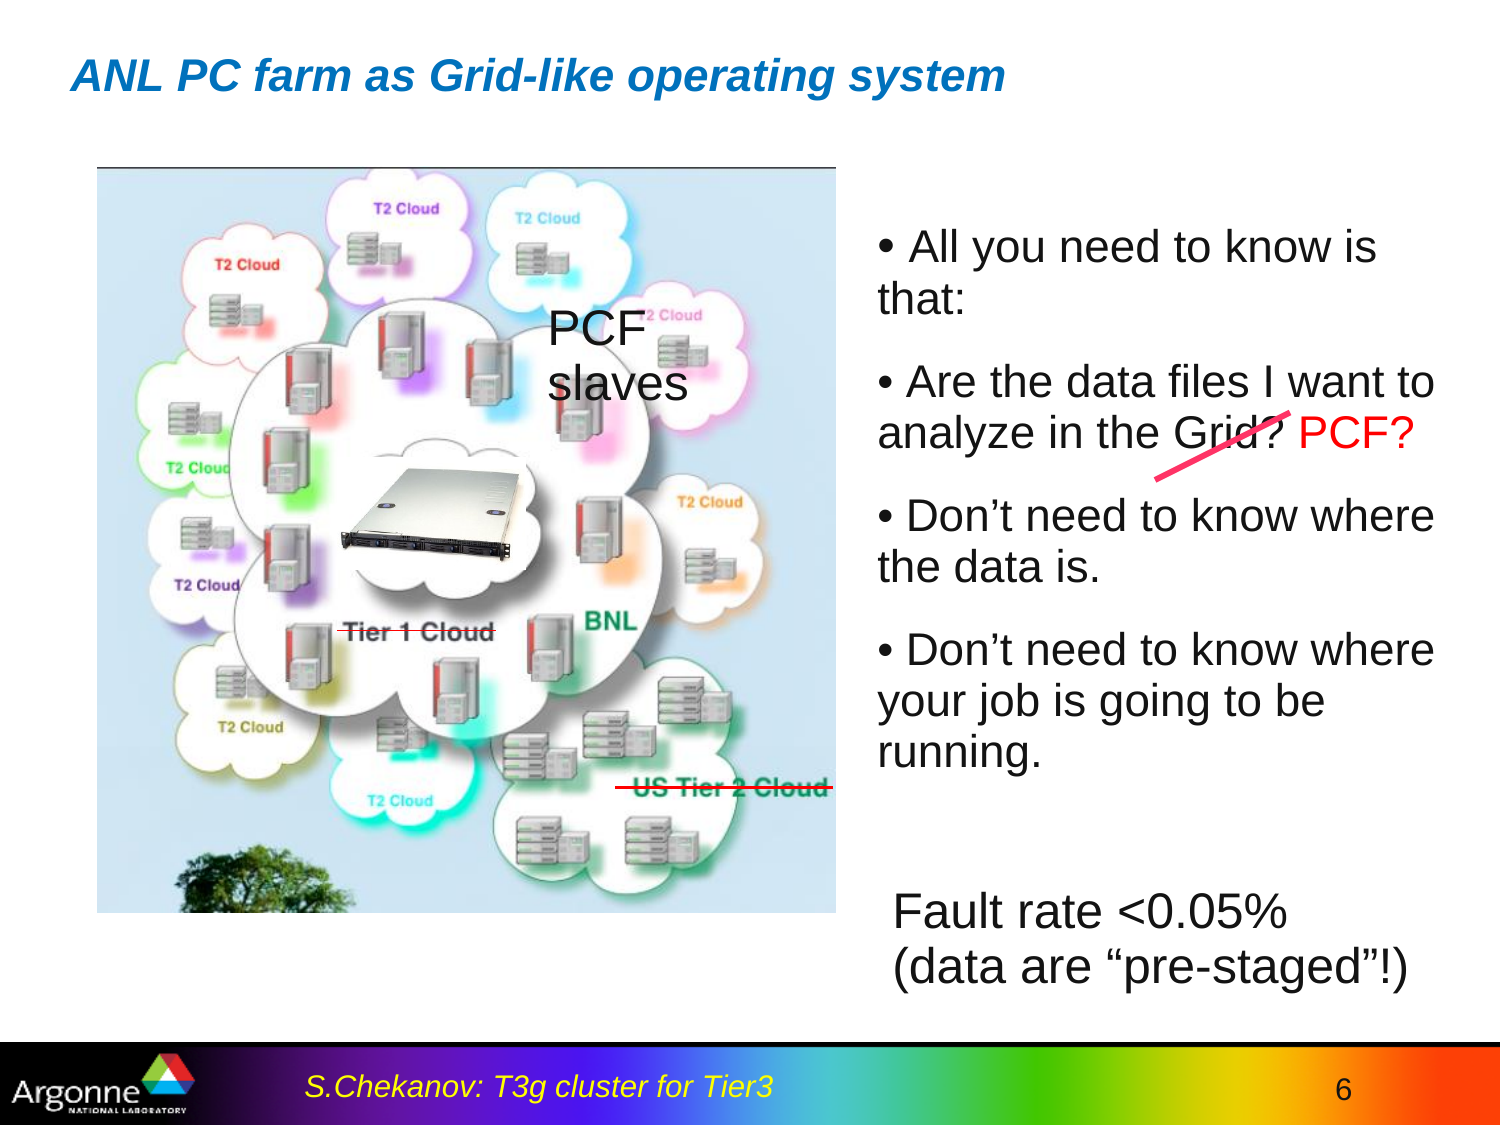

# ANL PC farm as Grid-like operating system
 All you need to know is that:
 Are the data files I want to analyze in the Grid? PCF?
 Don’t need to know where the data is.
 Don’t need to know where your job is going to be running.
PCF slaves
Fault rate <0.05%
(data are “pre-staged”!)